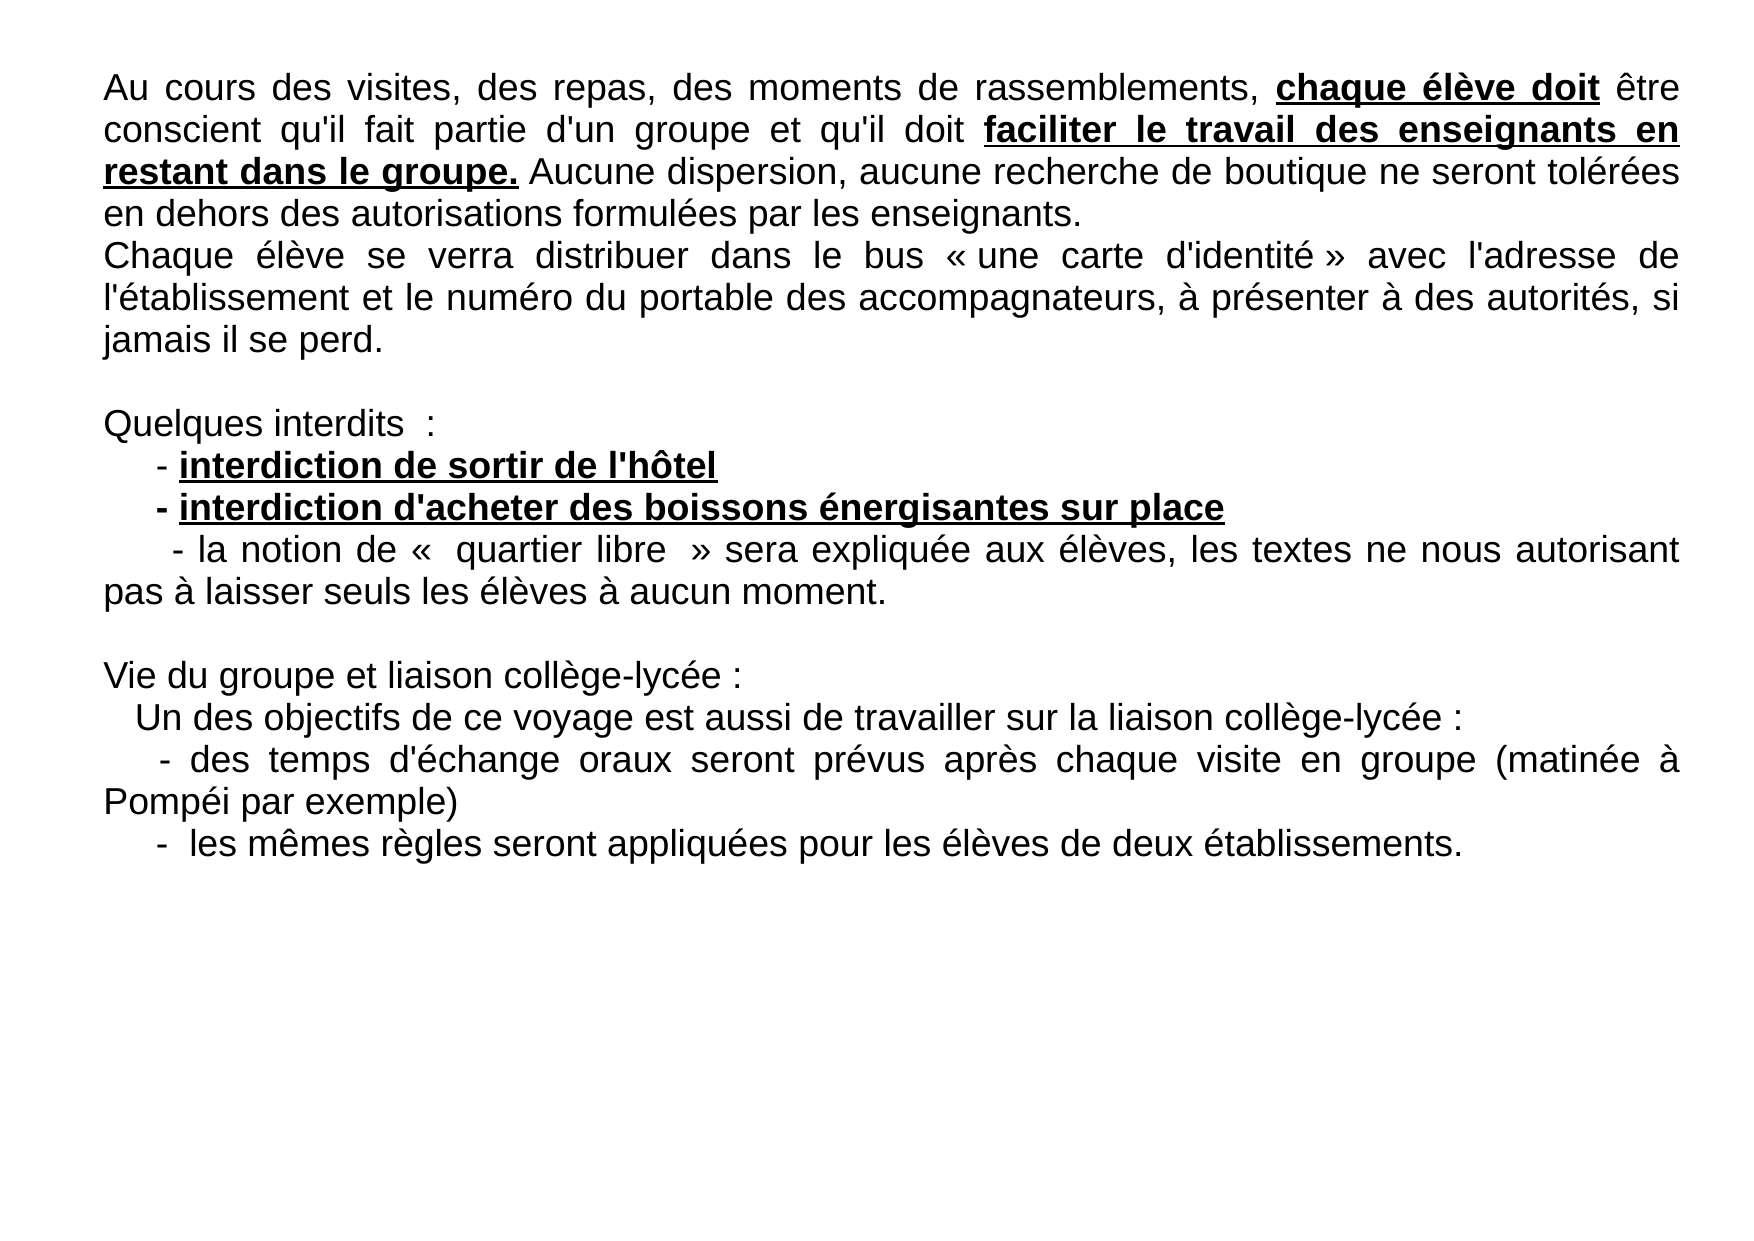

Au cours des visites, des repas, des moments de rassemblements, chaque élève doit être conscient qu'il fait partie d'un groupe et qu'il doit faciliter le travail des enseignants en restant dans le groupe. Aucune dispersion, aucune recherche de boutique ne seront tolérées en dehors des autorisations formulées par les enseignants.
Chaque élève se verra distribuer dans le bus « une carte d'identité » avec l'adresse de l'établissement et le numéro du portable des accompagnateurs, à présenter à des autorités, si jamais il se perd.
Quelques interdits  :
 - interdiction de sortir de l'hôtel
 - interdiction d'acheter des boissons énergisantes sur place
 - la notion de «  quartier libre  » sera expliquée aux élèves, les textes ne nous autorisant pas à laisser seuls les élèves à aucun moment.
Vie du groupe et liaison collège-lycée :
 Un des objectifs de ce voyage est aussi de travailler sur la liaison collège-lycée :
 - des temps d'échange oraux seront prévus après chaque visite en groupe (matinée à Pompéi par exemple)
 - les mêmes règles seront appliquées pour les élèves de deux établissements.